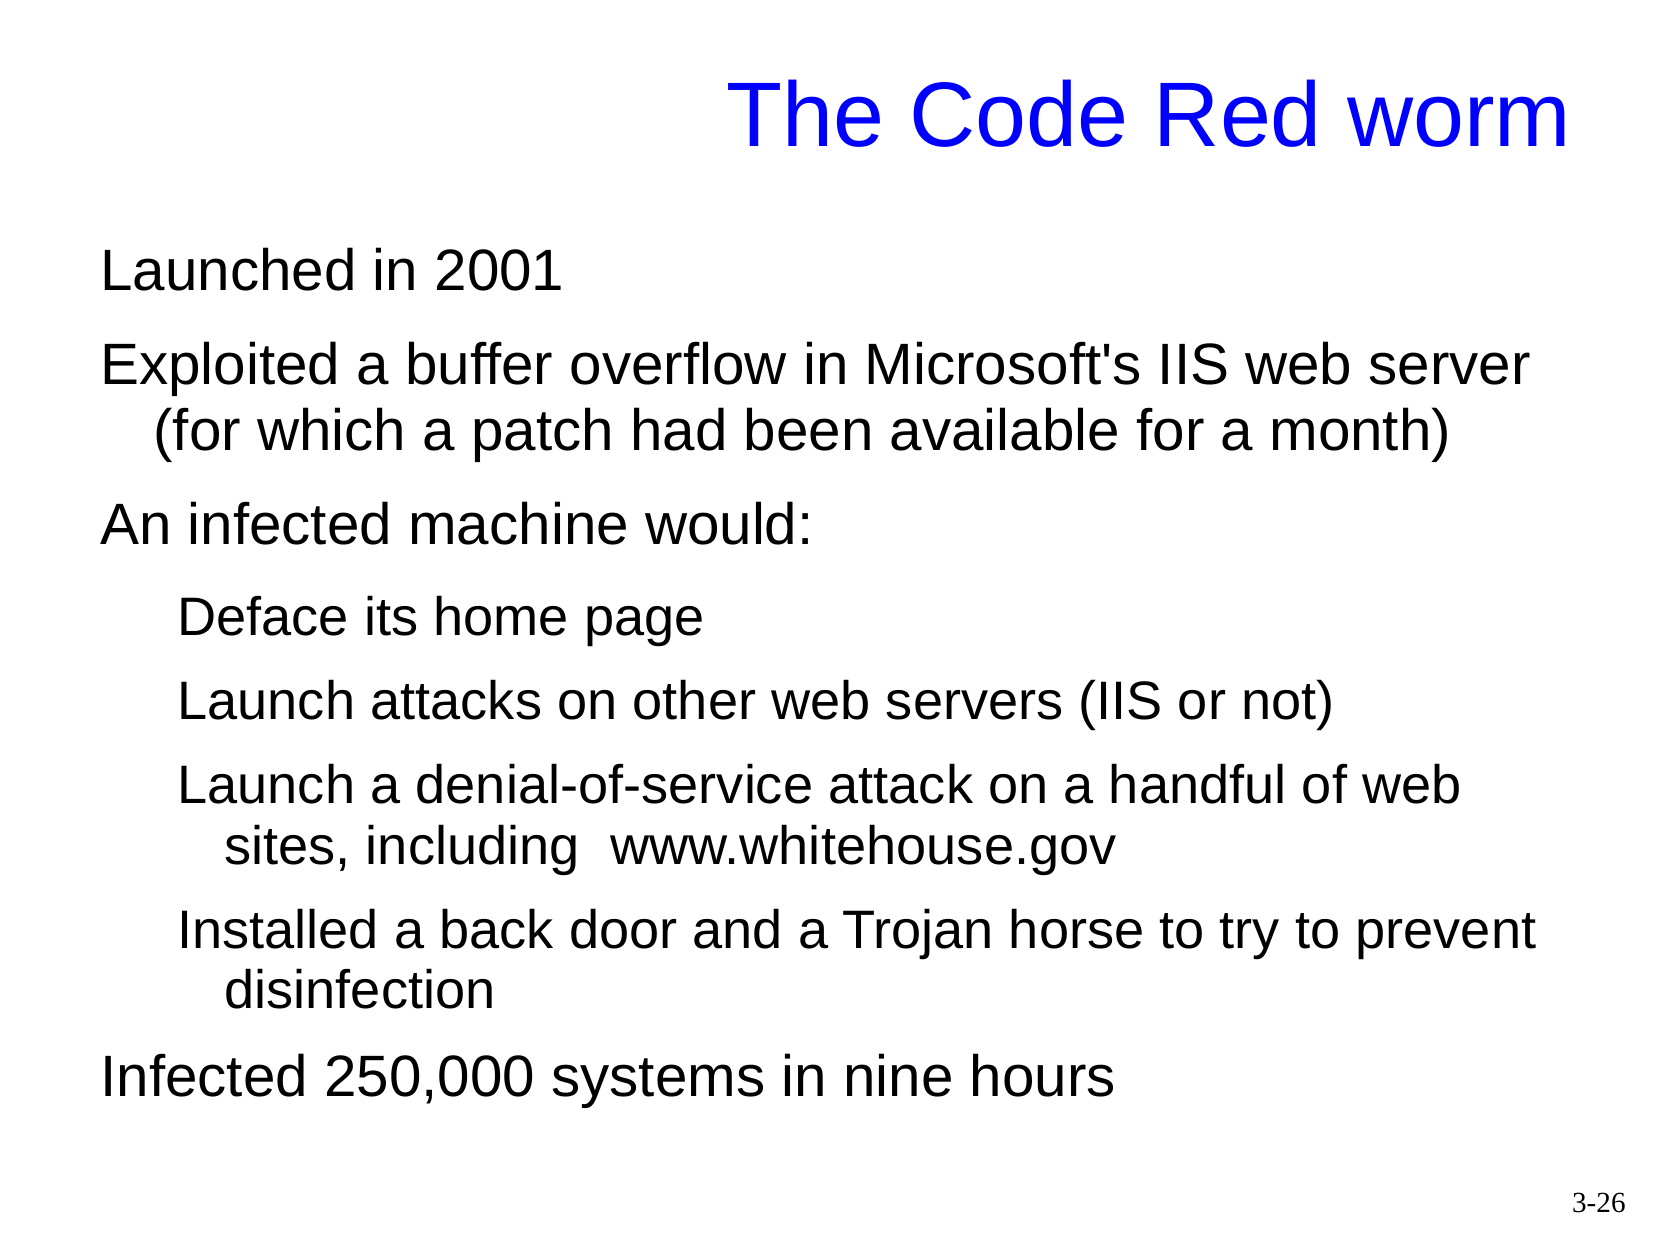

# The Code Red worm
Launched in 2001
Exploited a buffer overflow in Microsoft's IIS web server (for which a patch had been available for a month)
An infected machine would:
Deface its home page
Launch attacks on other web servers (IIS or not)
Launch a denial-of-service attack on a handful of web sites, including www.whitehouse.gov
Installed a back door and a Trojan horse to try to prevent disinfection
Infected 250,000 systems in nine hours